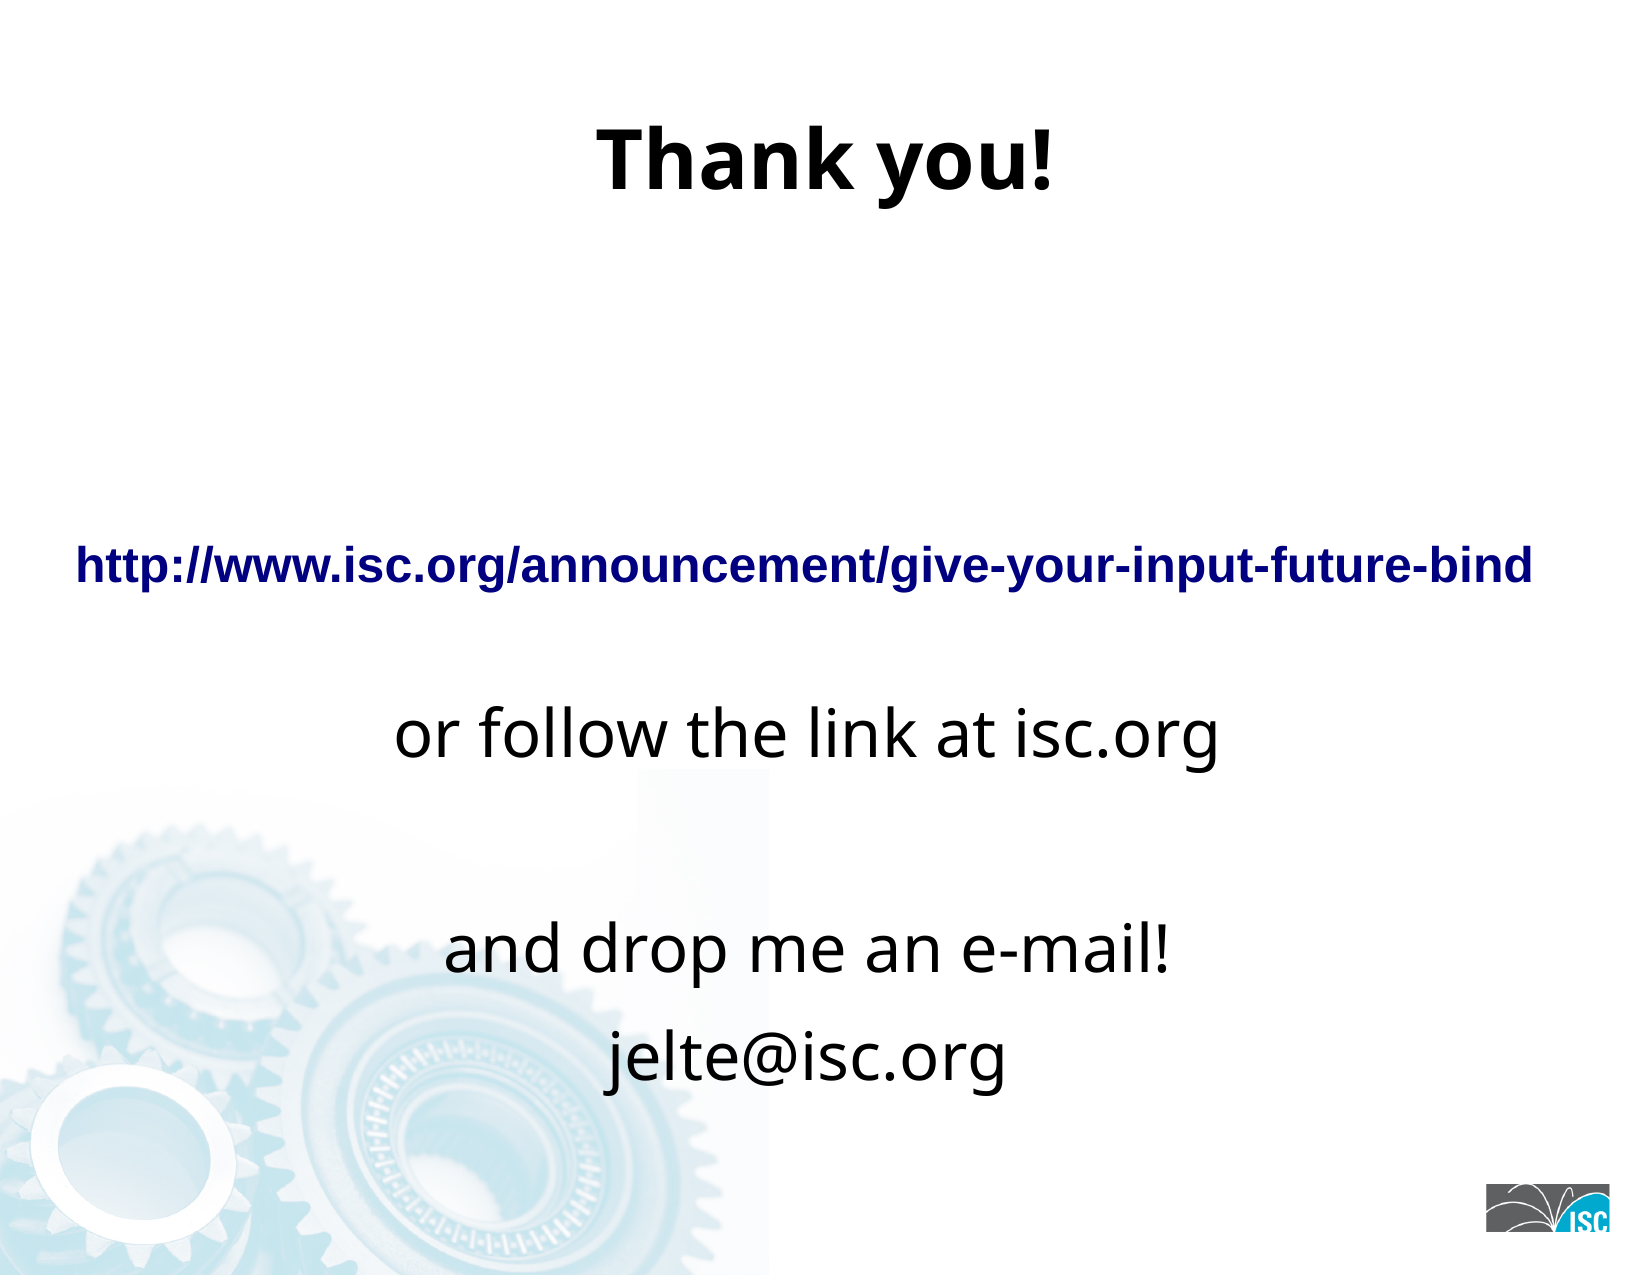

# Thank you!
or follow the link at isc.org
and drop me an e-mail!
jelte@isc.org
http://www.isc.org/announcement/give-your-input-future-bind